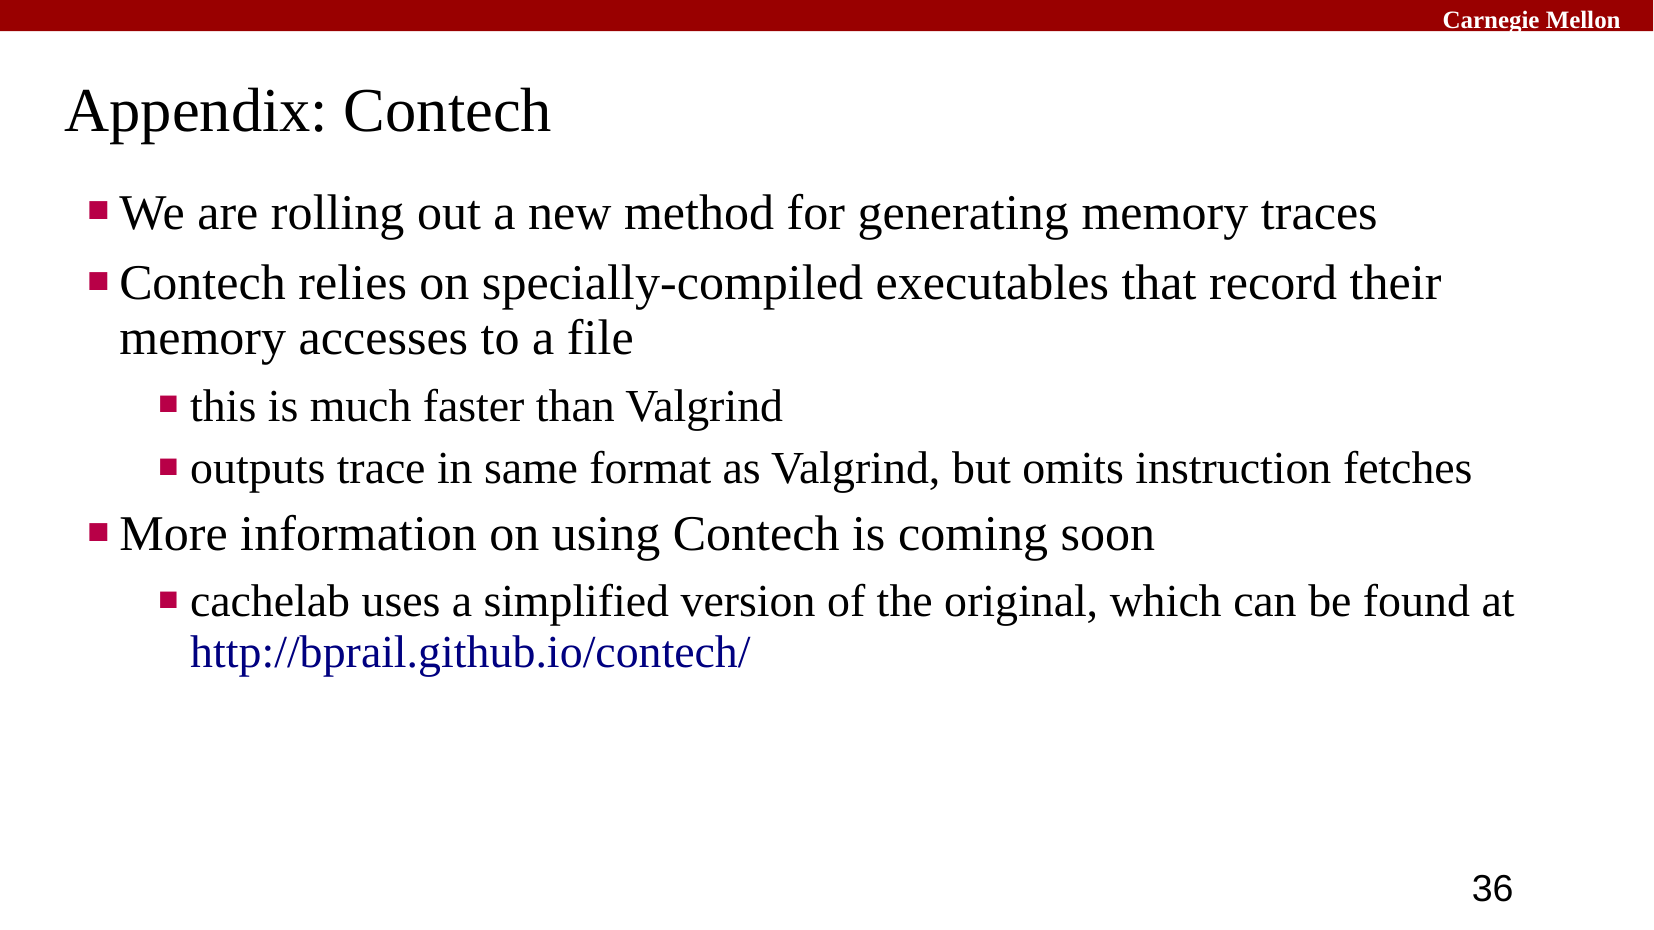

# Appendix: Contech
We are rolling out a new method for generating memory traces
Contech relies on specially-compiled executables that record their memory accesses to a file
this is much faster than Valgrind
outputs trace in same format as Valgrind, but omits instruction fetches
More information on using Contech is coming soon
cachelab uses a simplified version of the original, which can be found at http://bprail.github.io/contech/